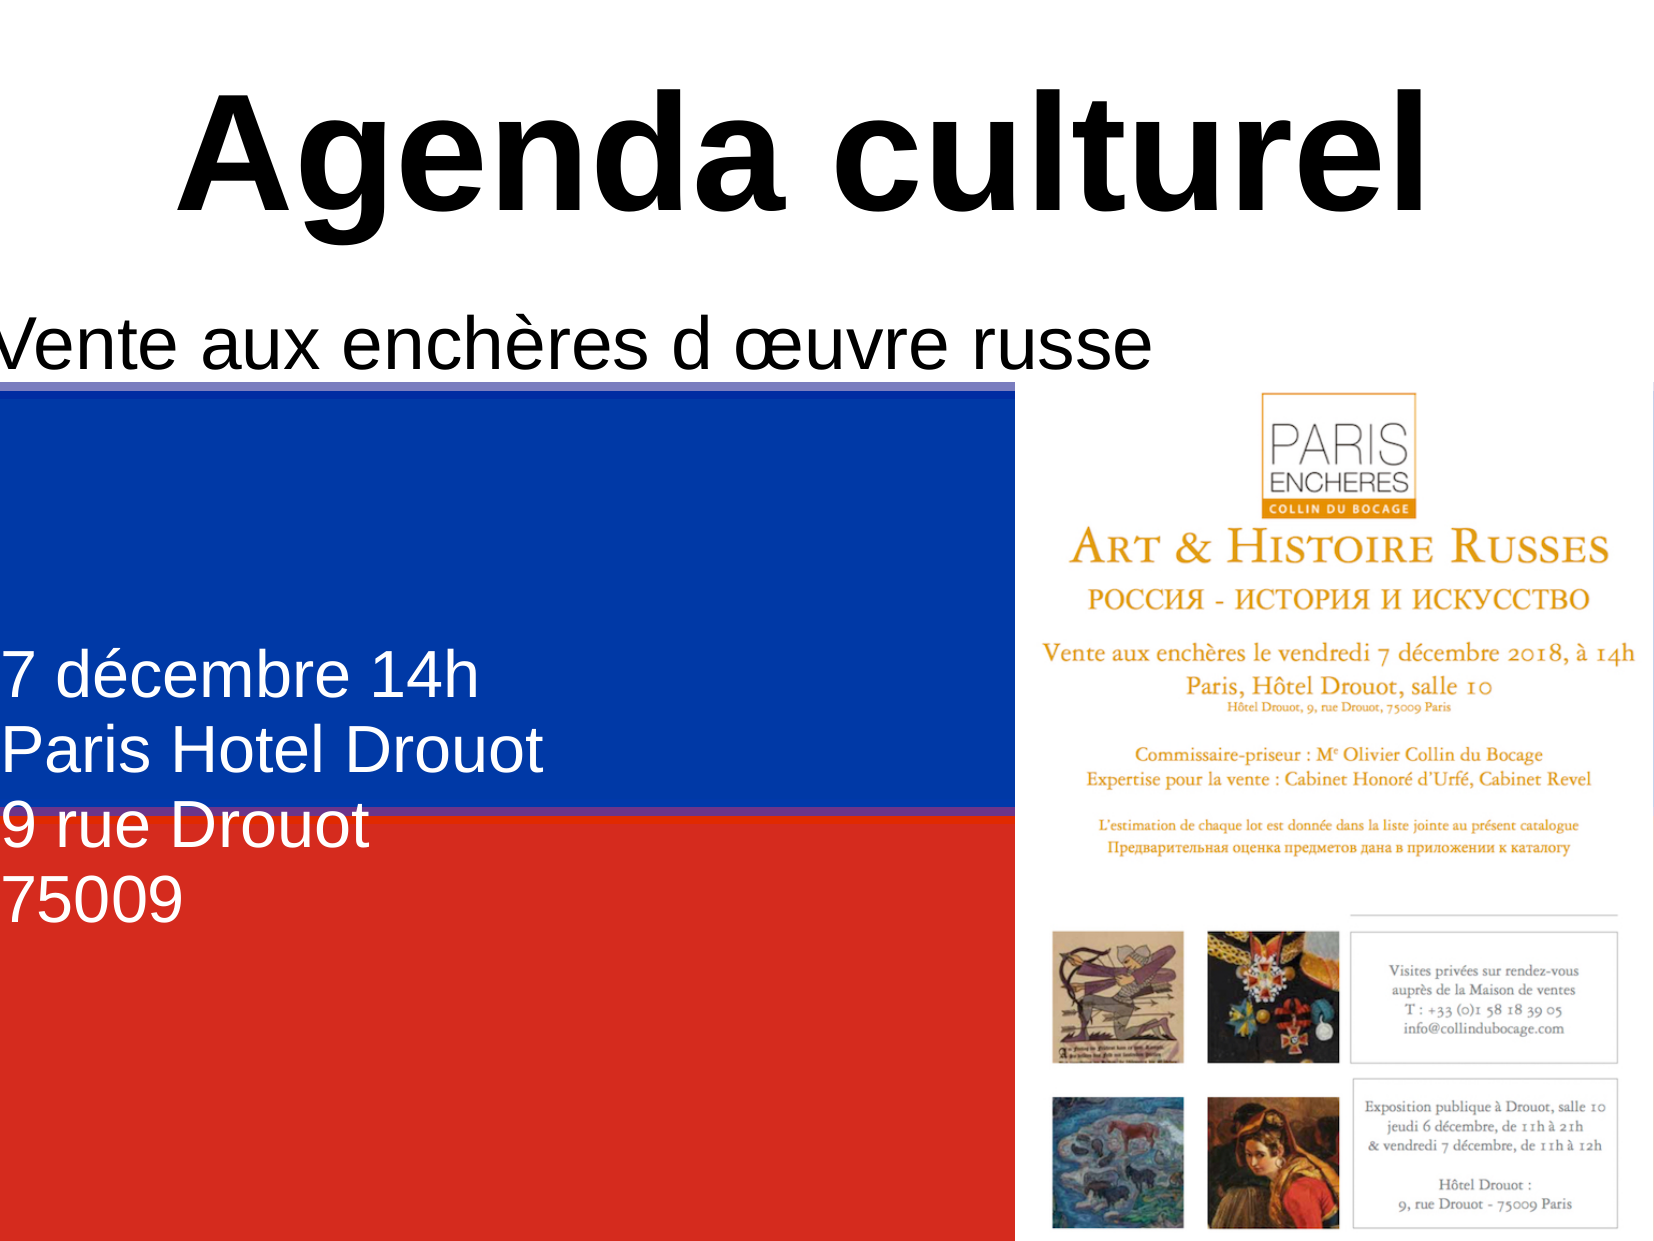

# Agenda culturel
Vente aux enchères d œuvre russe
7 décembre 14h
Paris Hotel Drouot
9 rue Drouot
75009